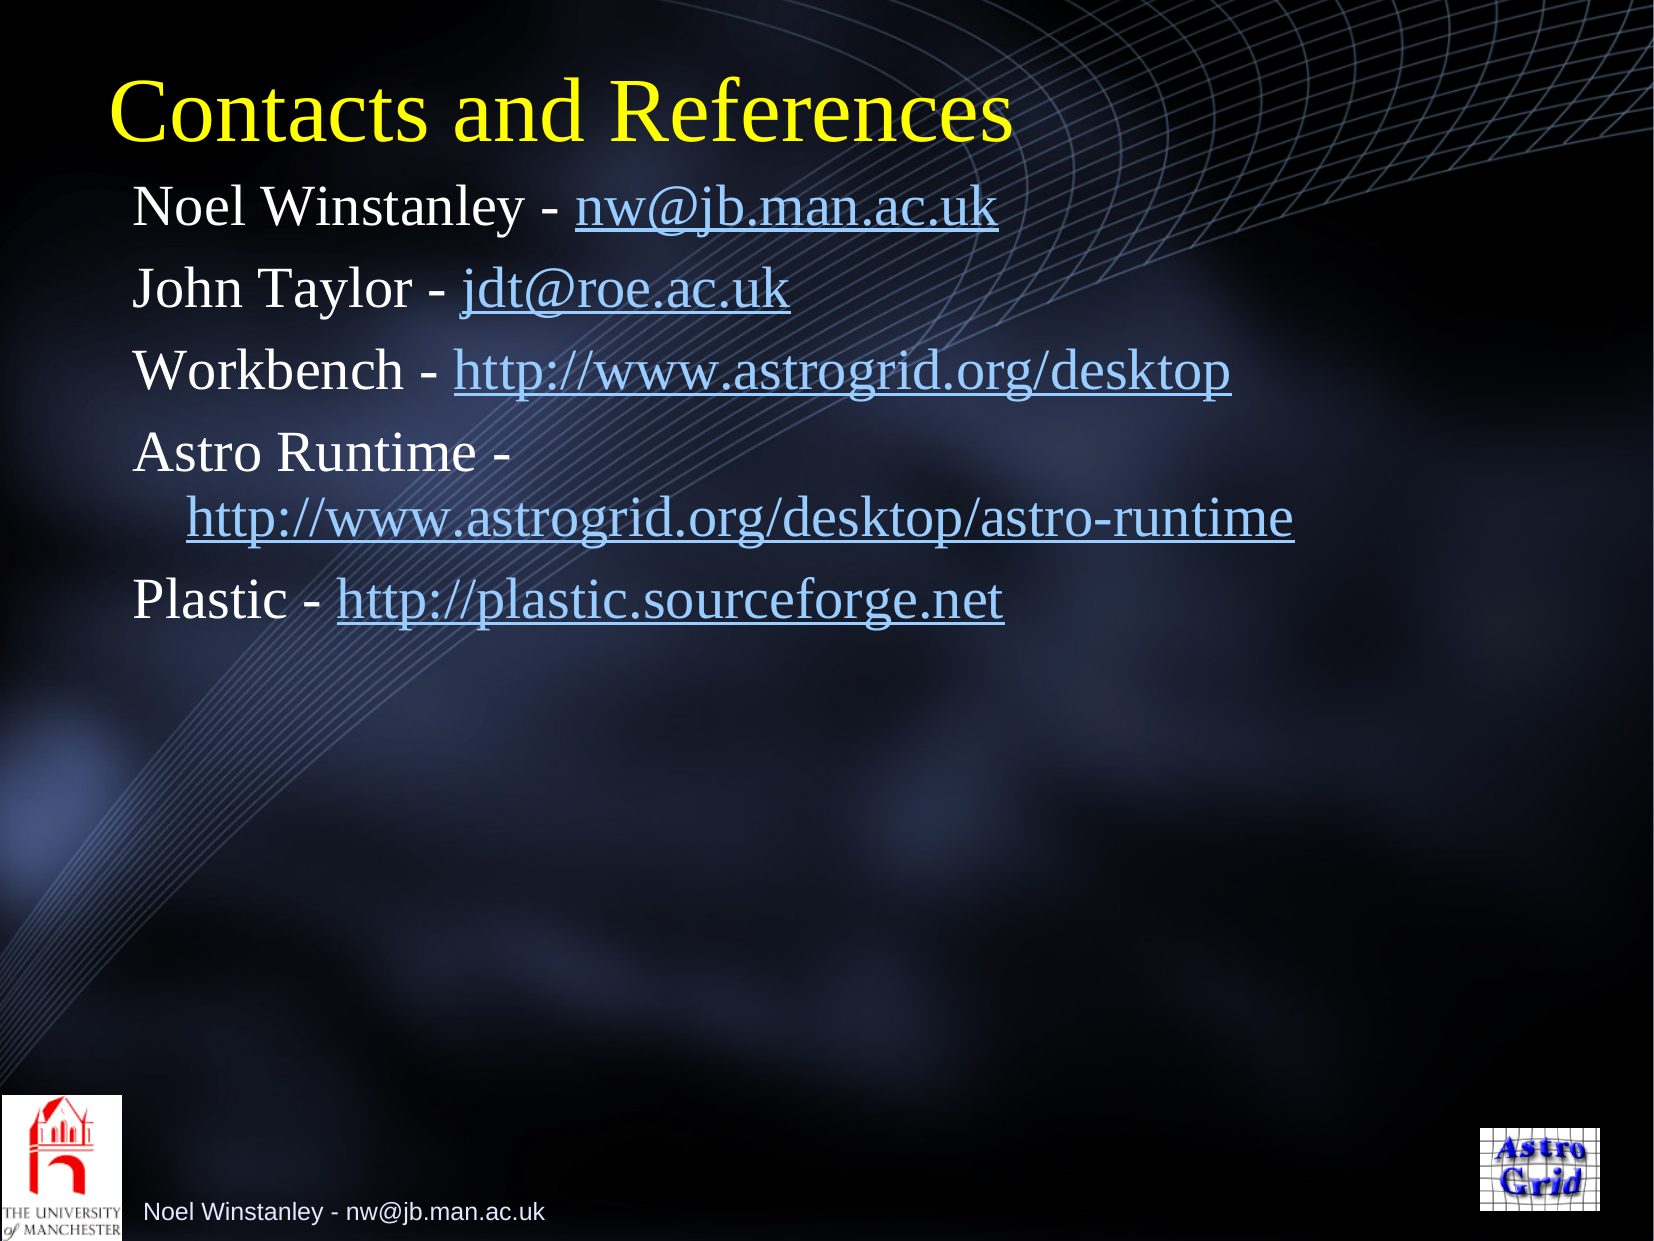

# Contacts and References
Noel Winstanley - nw@jb.man.ac.uk
John Taylor - jdt@roe.ac.uk
Workbench - http://www.astrogrid.org/desktop
Astro Runtime - http://www.astrogrid.org/desktop/astro-runtime
Plastic - http://plastic.sourceforge.net